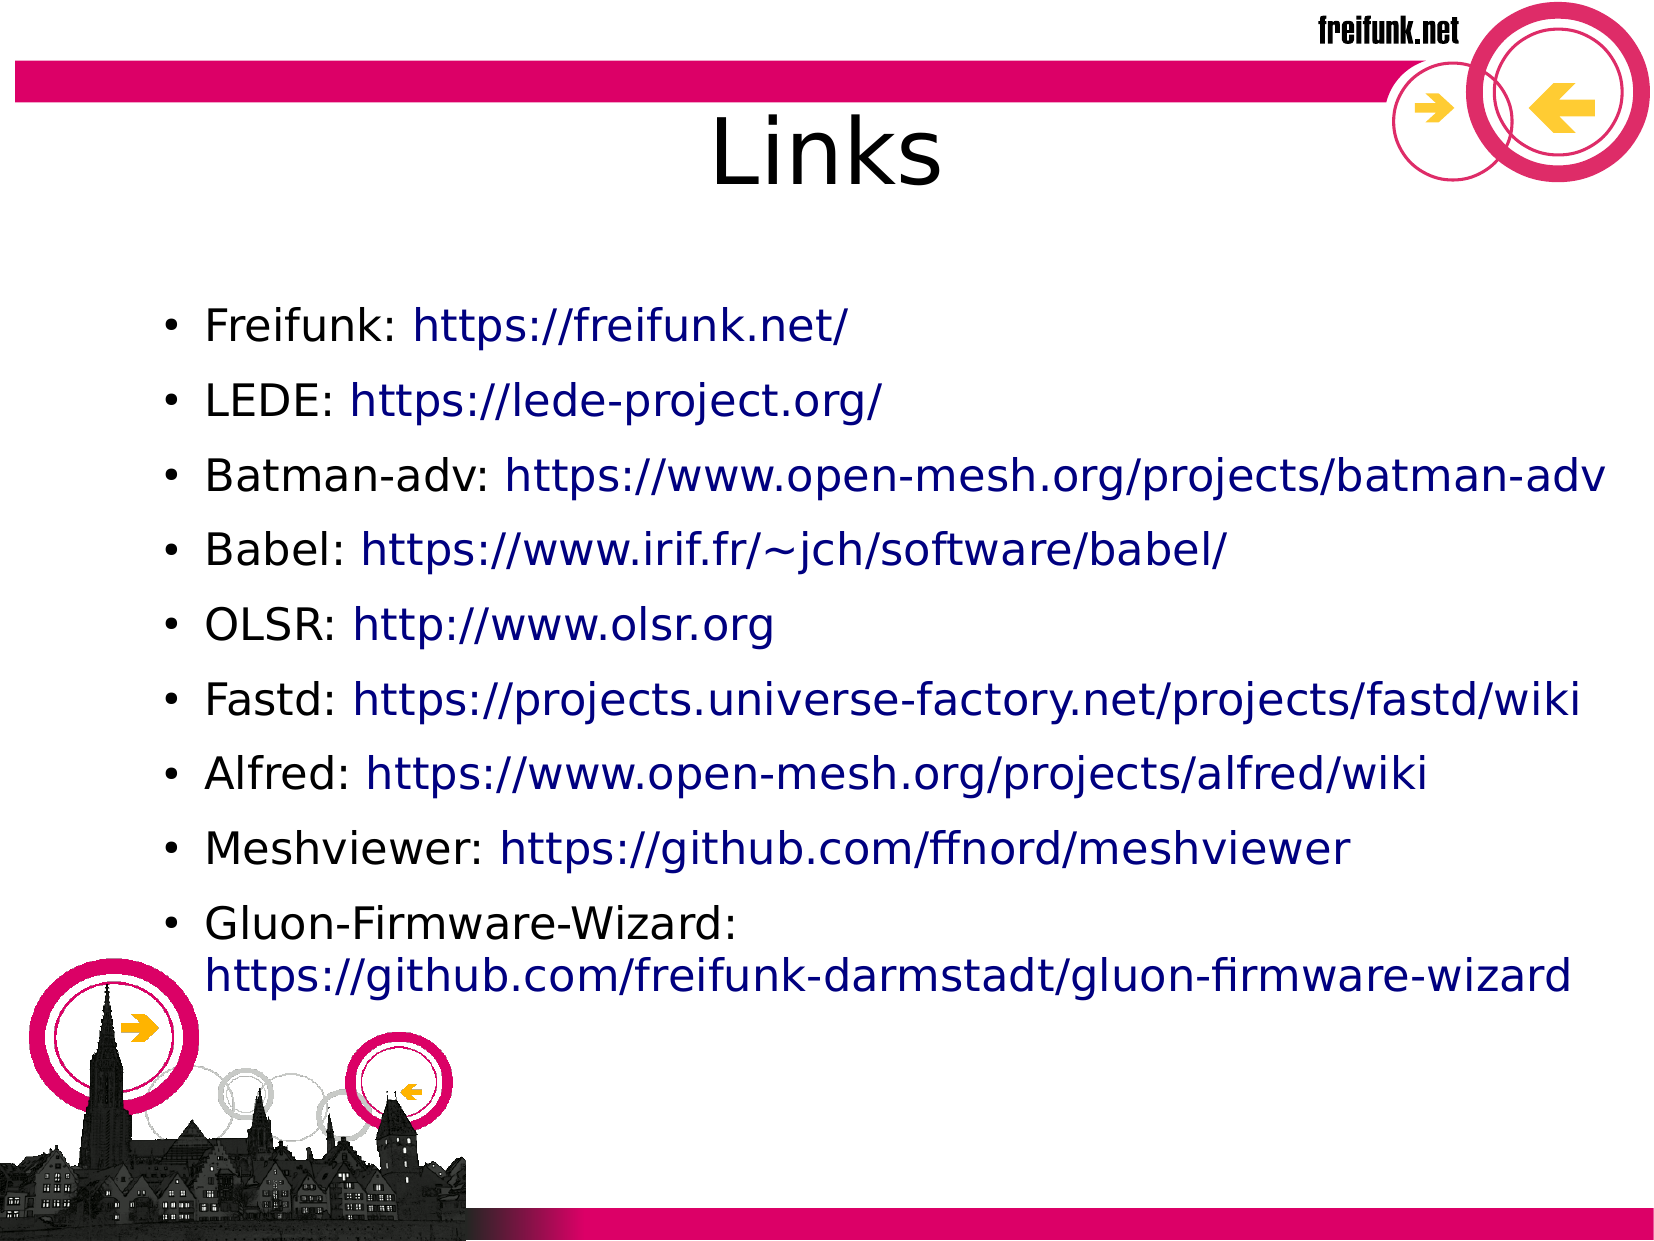

# Links
Freifunk: https://freifunk.net/
LEDE: https://lede-project.org/
Batman-adv: https://www.open-mesh.org/projects/batman-adv
Babel: https://www.irif.fr/~jch/software/babel/
OLSR: http://www.olsr.org
Fastd: https://projects.universe-factory.net/projects/fastd/wiki
Alfred: https://www.open-mesh.org/projects/alfred/wiki
Meshviewer: https://github.com/ffnord/meshviewer
Gluon-Firmware-Wizard: https://github.com/freifunk-darmstadt/gluon-firmware-wizard